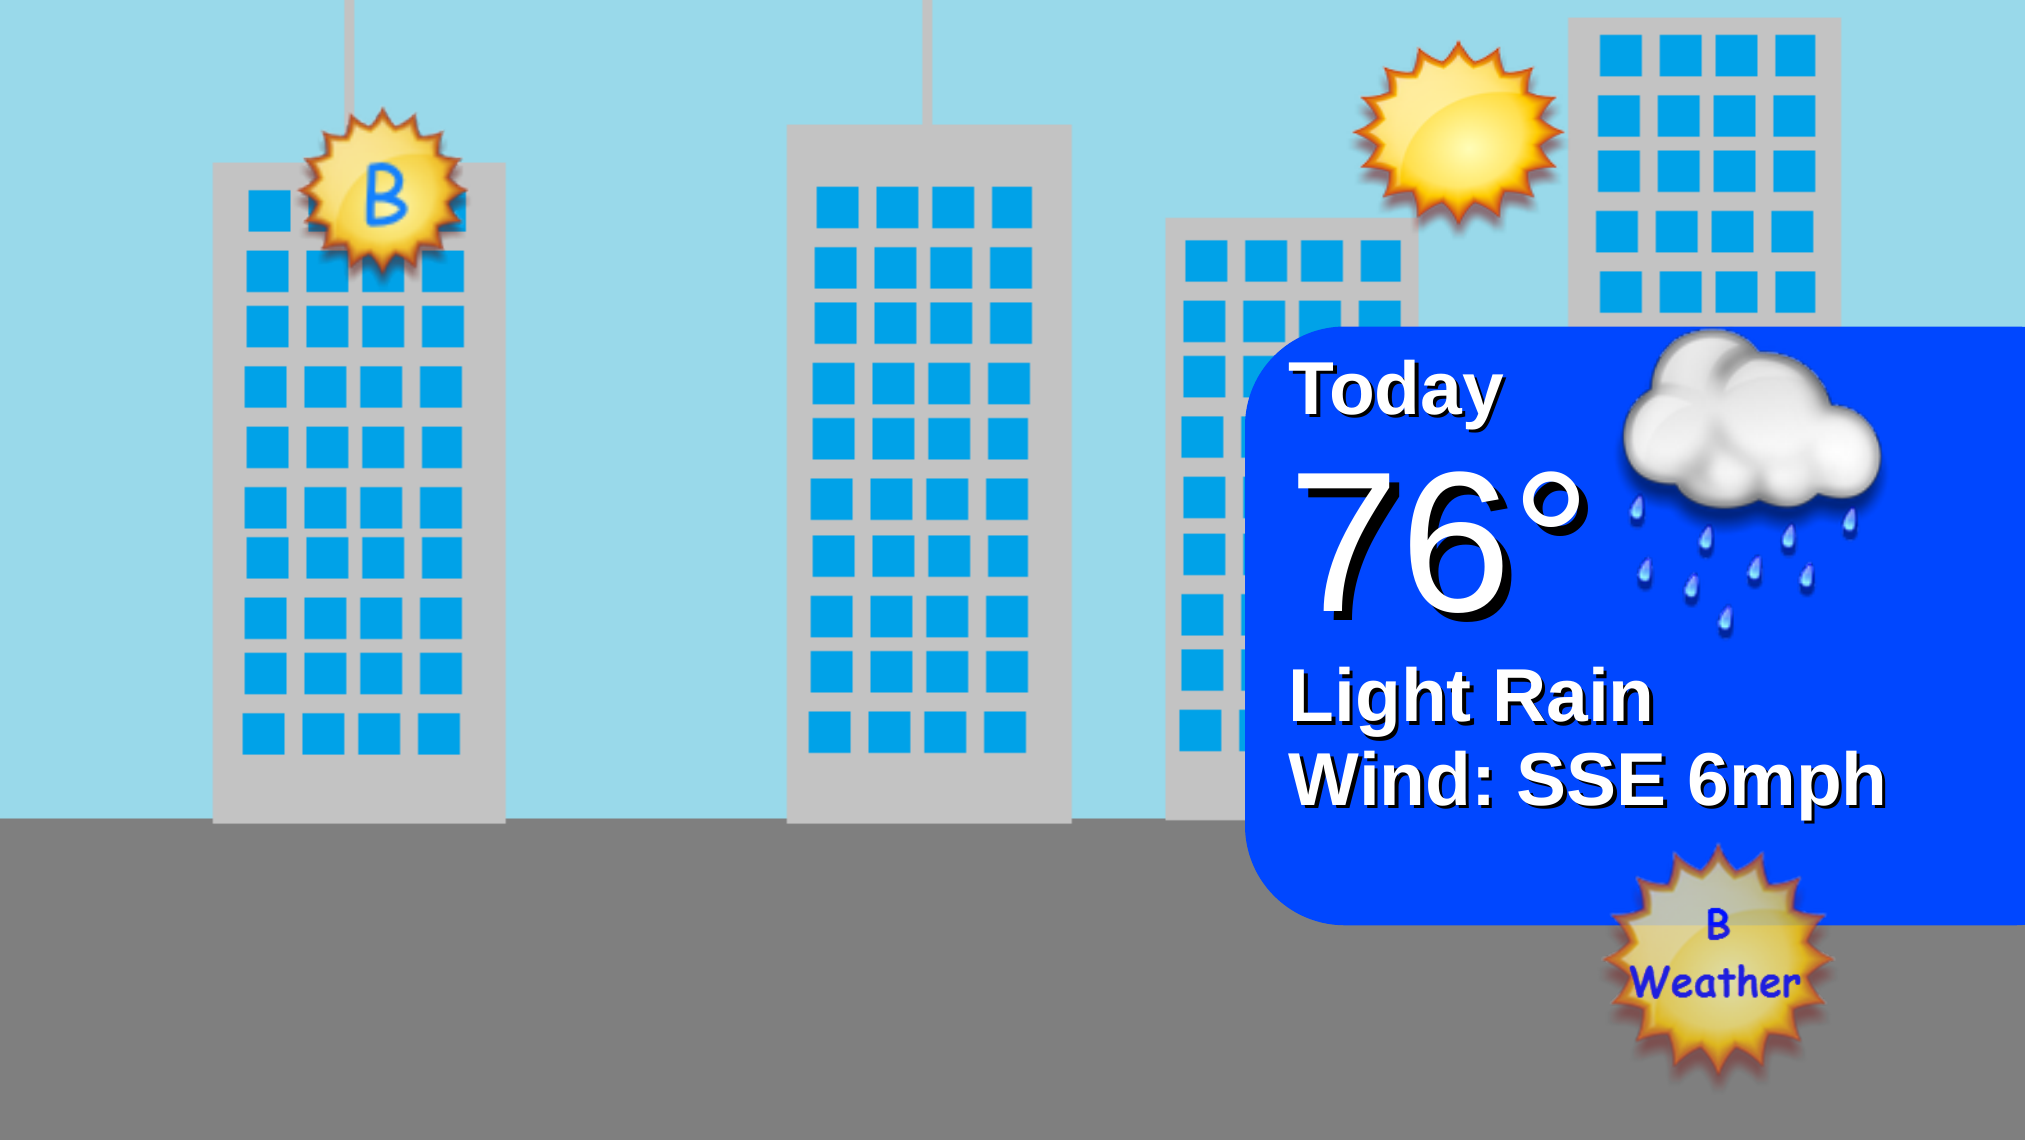

Today
76°
Light Rain
Wind: SSE 6mph